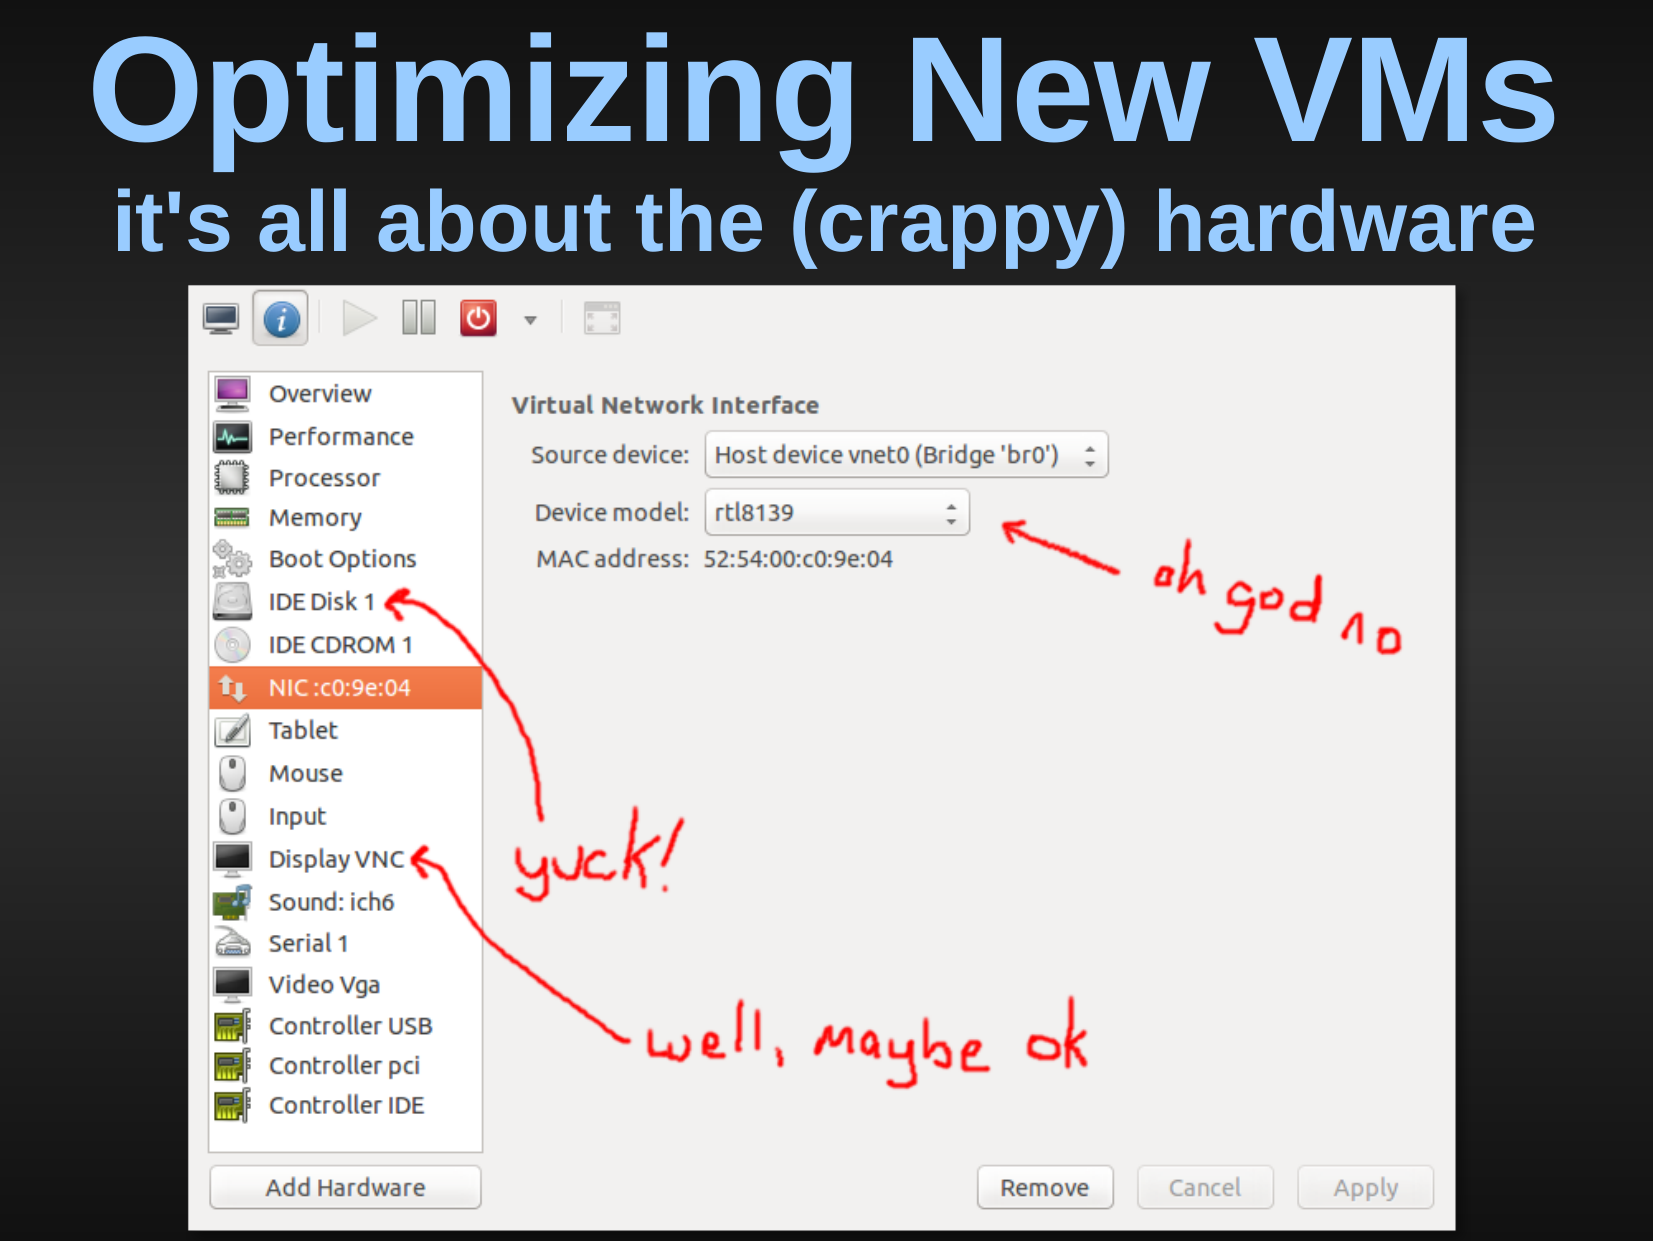

# Optimizing New VMs it's all about the (crappy) hardware